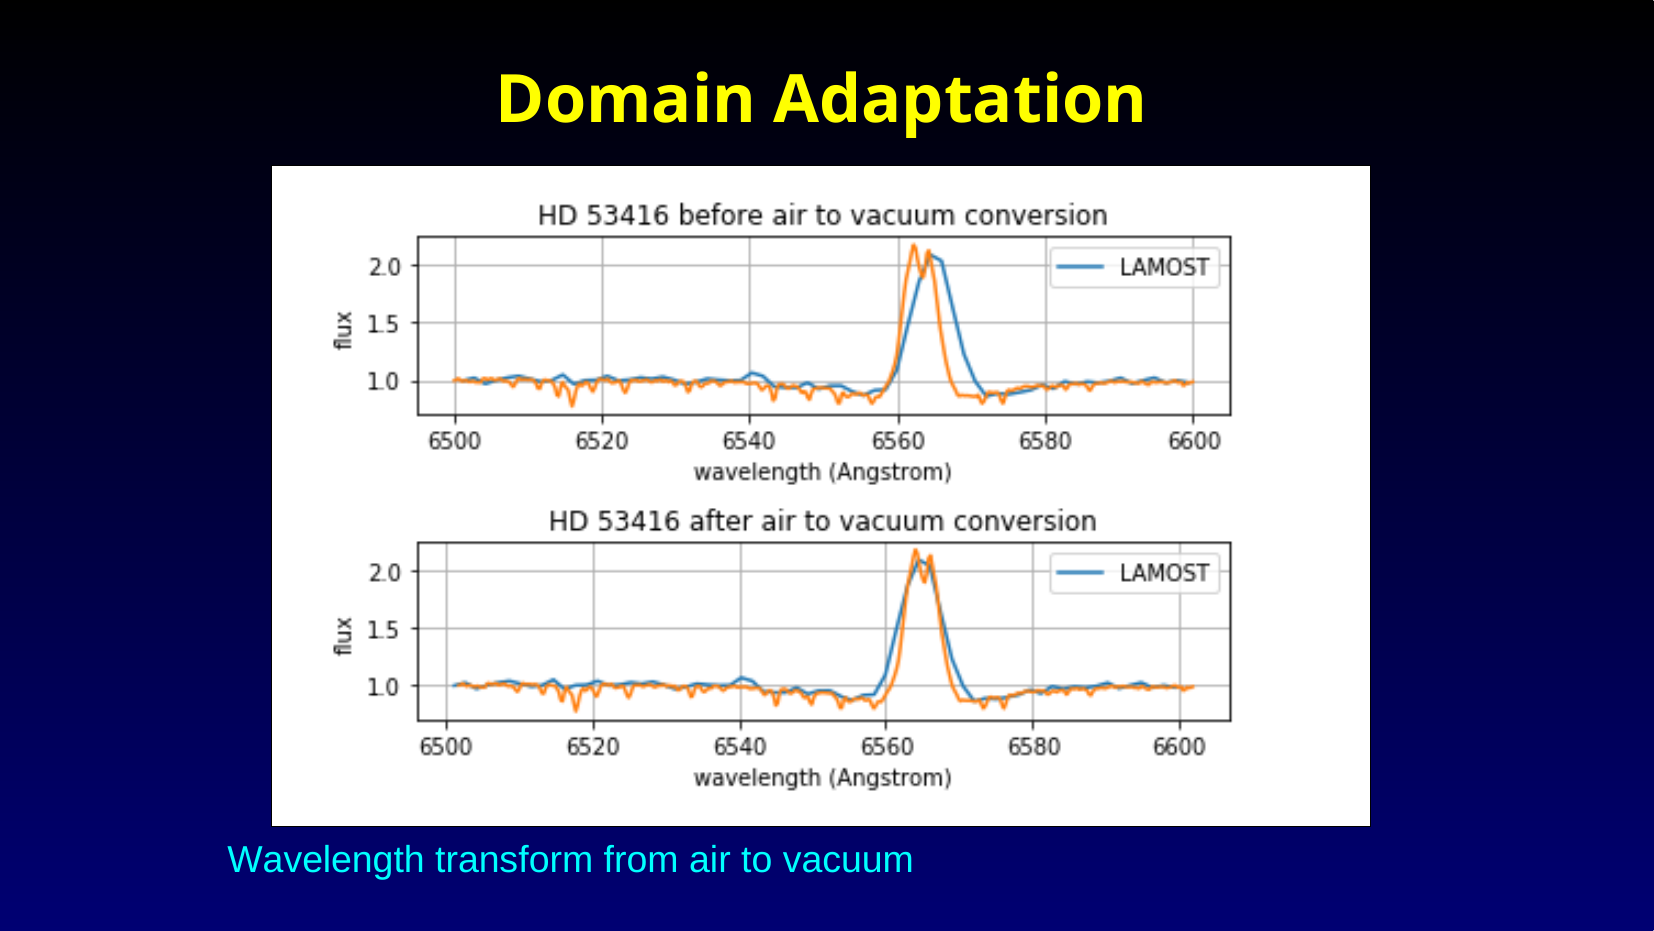

# Domain Adaptation
Wavelength transform from air to vacuum